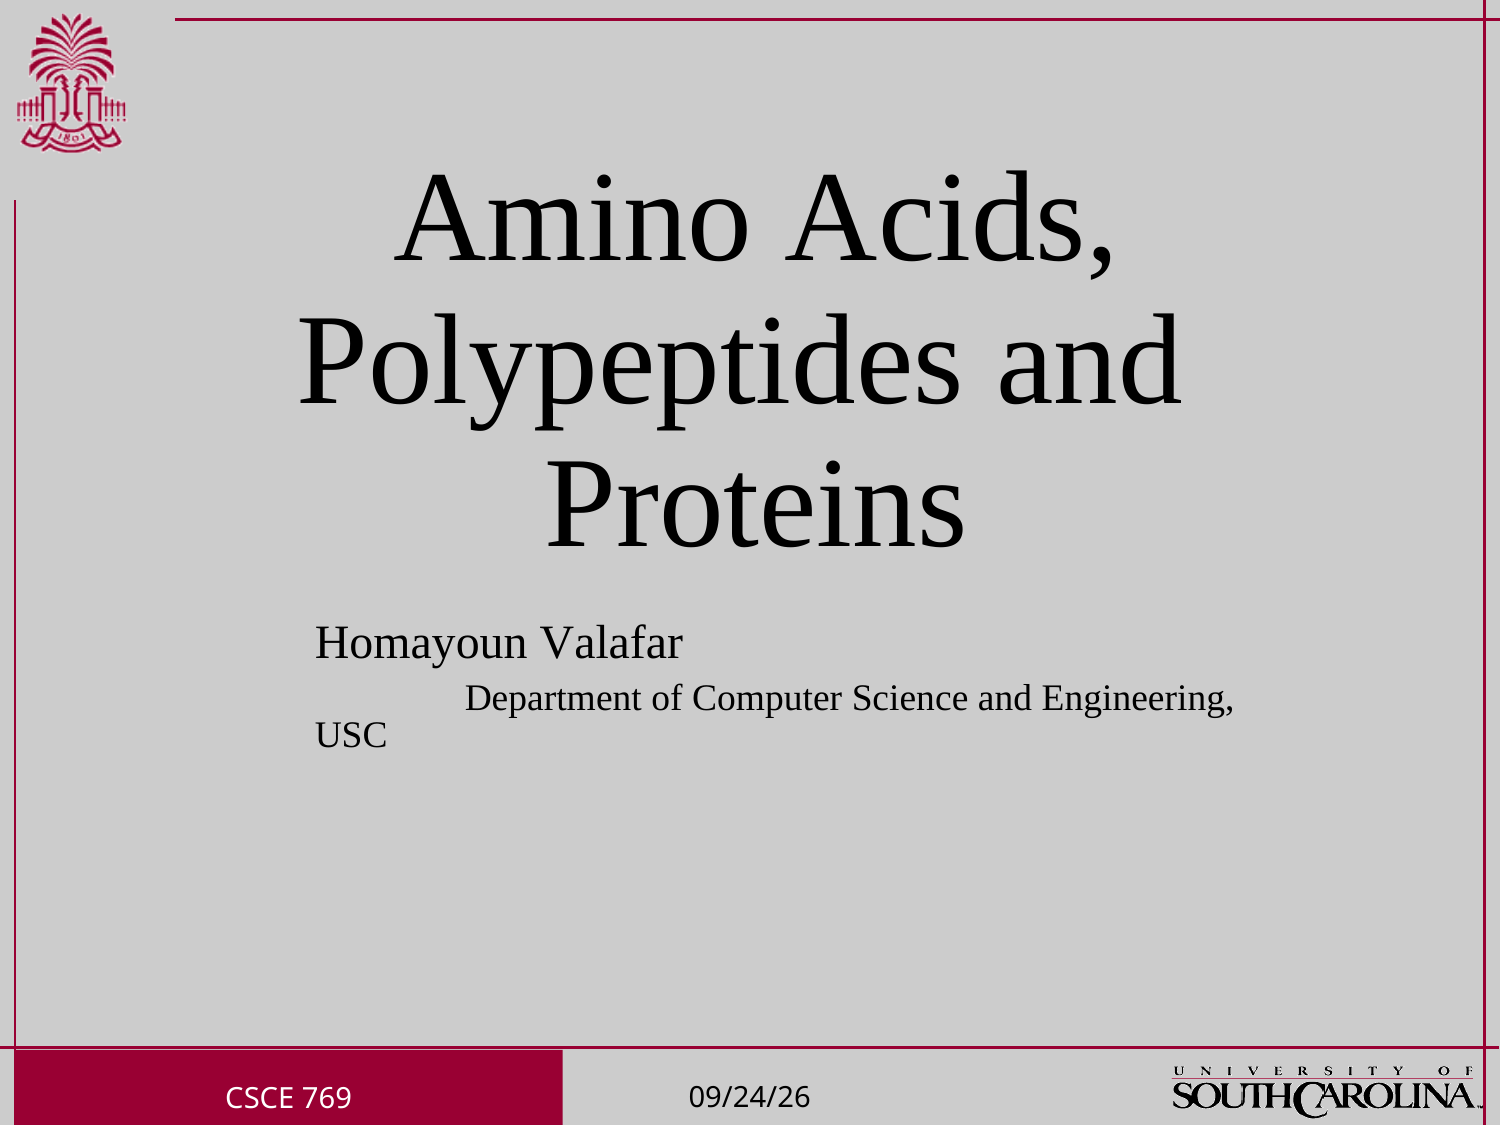

# Amino Acids, Polypeptides and Proteins
Homayoun Valafar
	Department of Computer Science and Engineering, USC